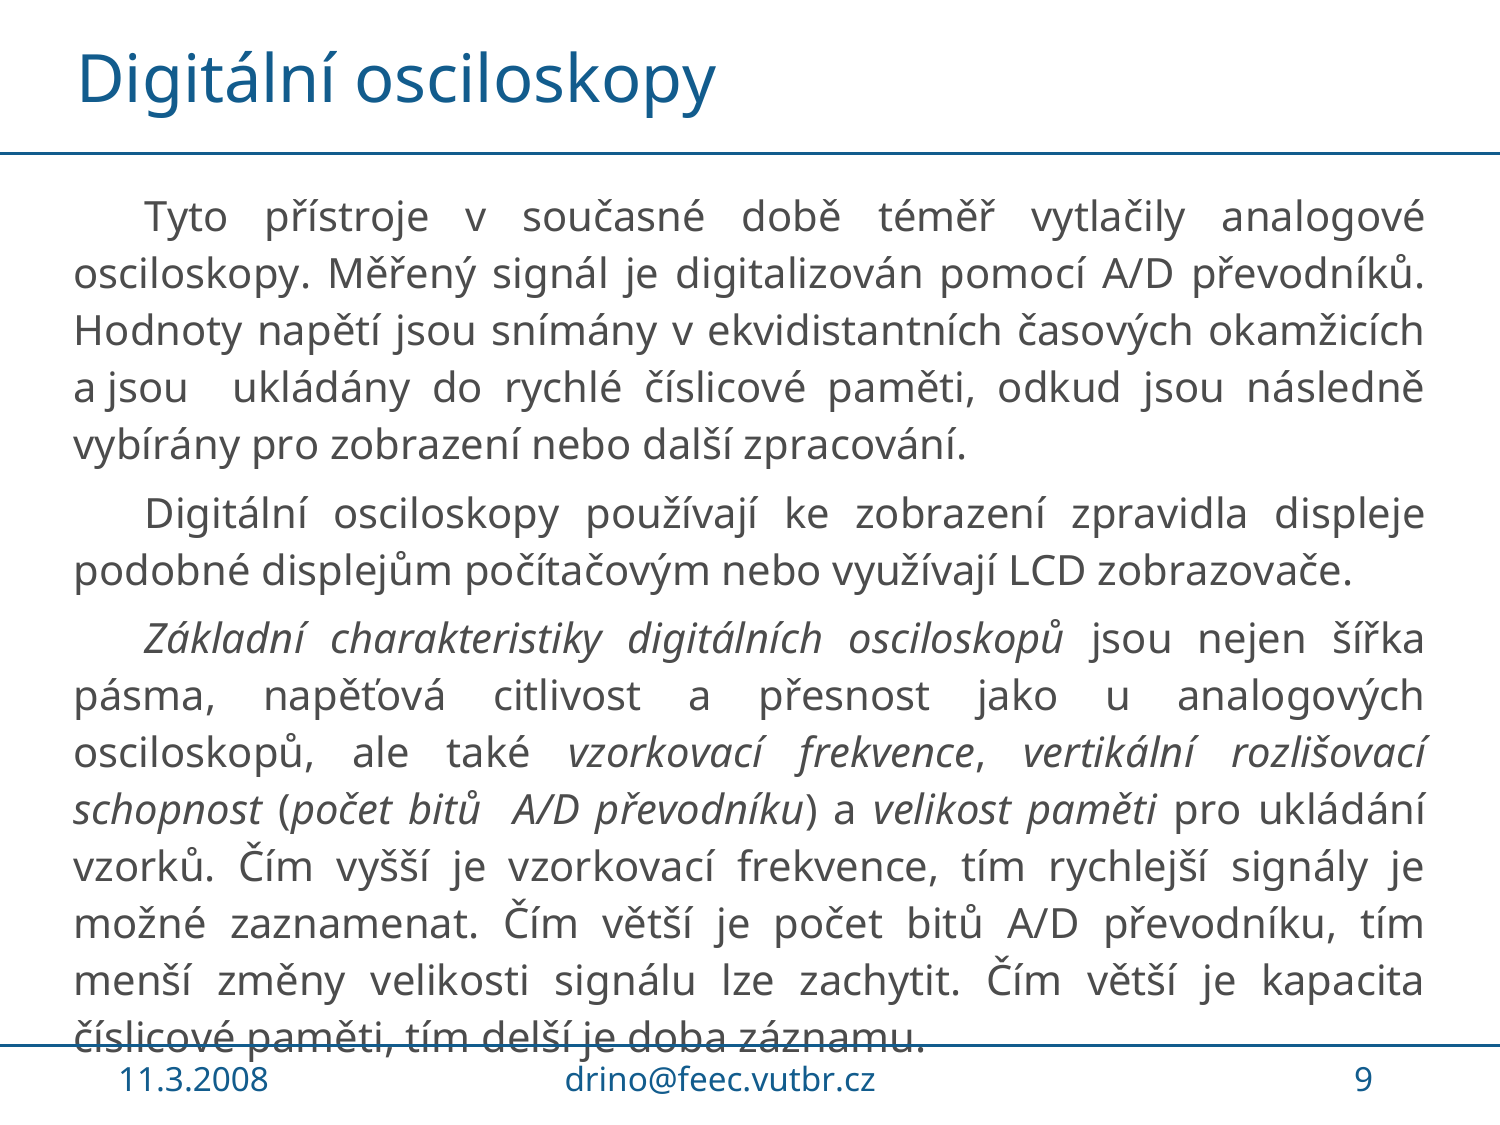

# Digitální osciloskopy
Tyto přístroje v současné době téměř vytlačily analogové osciloskopy. Měřený signál je digitalizován pomocí A/D převodníků. Hodnoty napětí jsou snímány v ekvidistantních časových okamžicích a jsou ukládány do rychlé číslicové paměti, odkud jsou následně vybírány pro zobrazení nebo další zpracování.
Digitální osciloskopy používají ke zobrazení zpravidla displeje podobné displejům počítačovým nebo využívají LCD zobrazovače.
Základní charakteristiky digitálních osciloskopů jsou nejen šířka pásma, napěťová citlivost a přesnost jako u analogových osciloskopů, ale také vzorkovací frekvence, vertikální rozlišovací schopnost (počet bitů A/D převodníku) a velikost paměti pro ukládání vzorků. Čím vyšší je vzorkovací frekvence, tím rychlejší signály je možné zaznamenat. Čím větší je počet bitů A/D převodníku, tím menší změny velikosti signálu lze zachytit. Čím větší je kapacita číslicové paměti, tím delší je doba záznamu.
11.3.2008
drino@feec.vutbr.cz